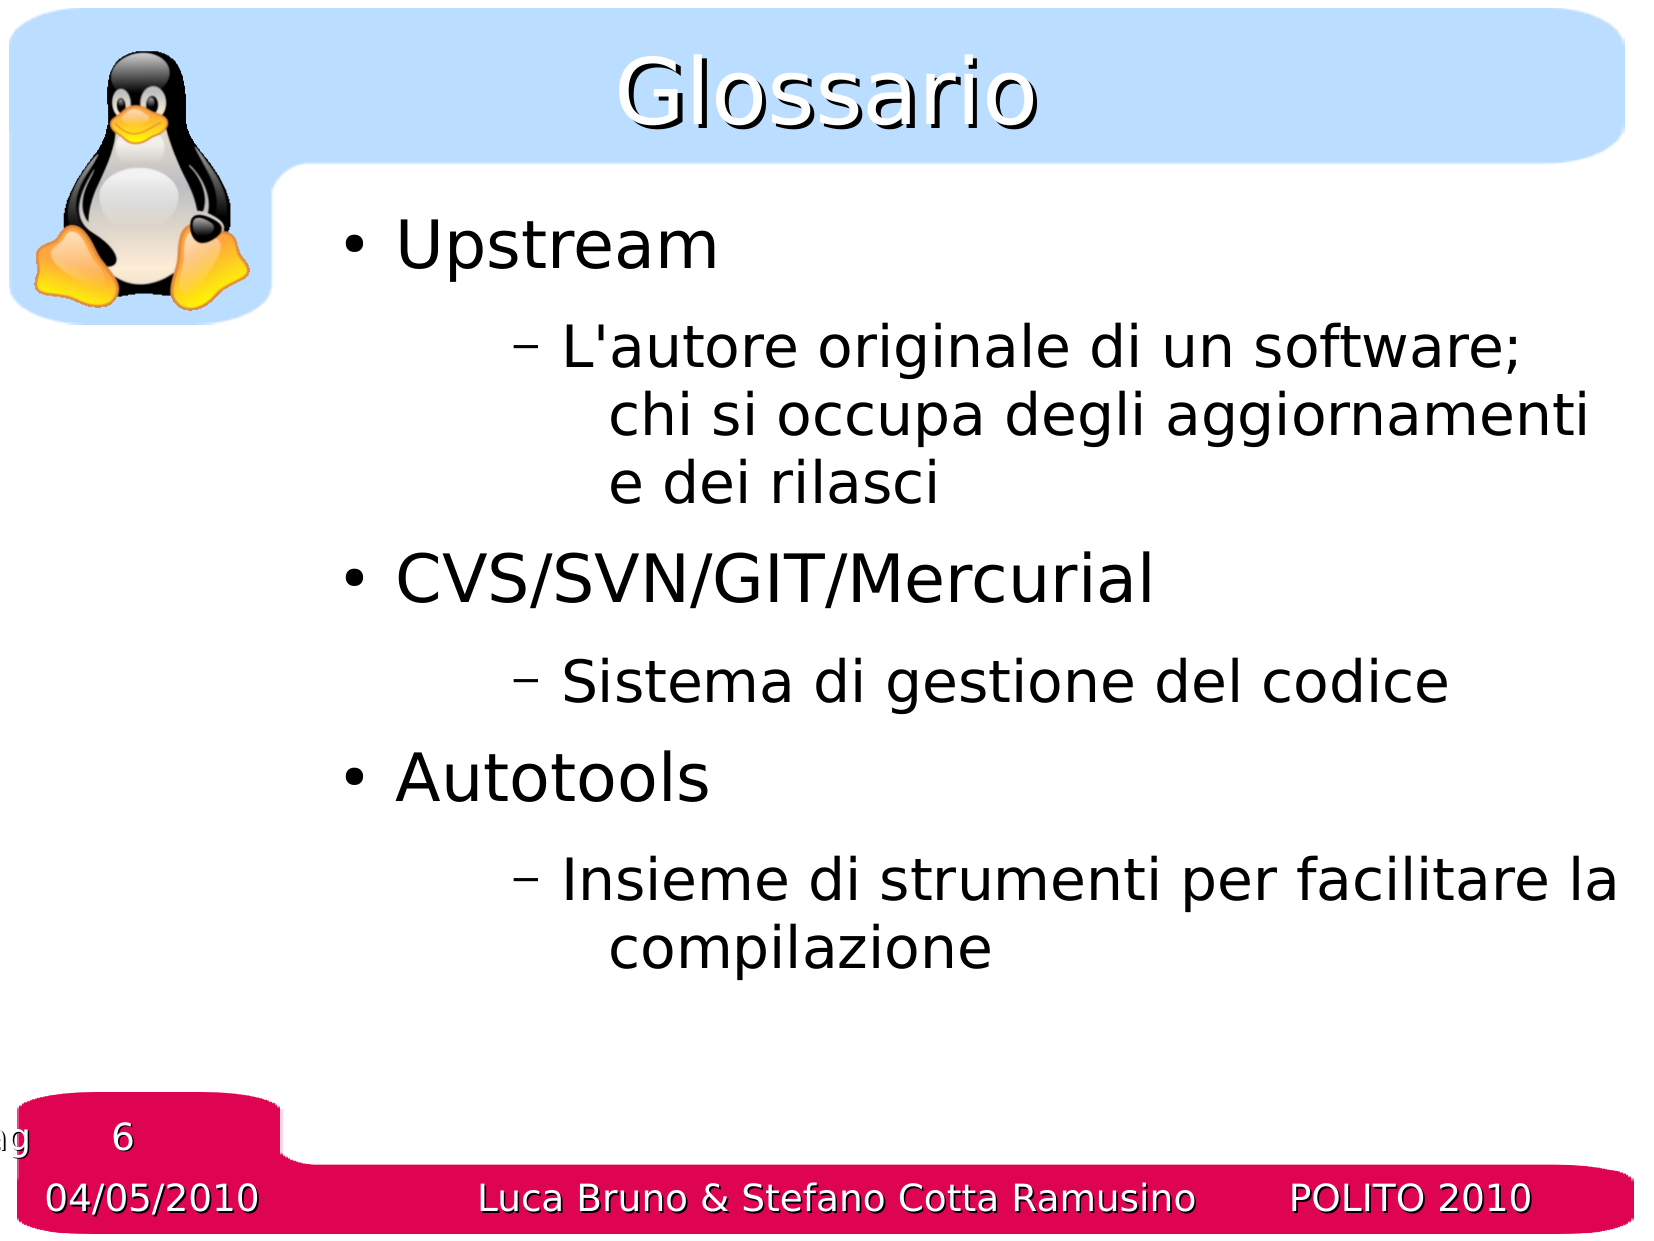

# Glossario
Upstream
L'autore originale di un software; chi si occupa degli aggiornamenti e dei rilasci
CVS/SVN/GIT/Mercurial
Sistema di gestione del codice
Autotools
Insieme di strumenti per facilitare la compilazione
Pag
Luca Bruno & Stefano Cotta Ramusino 		POLITO 2010
04/05/2010